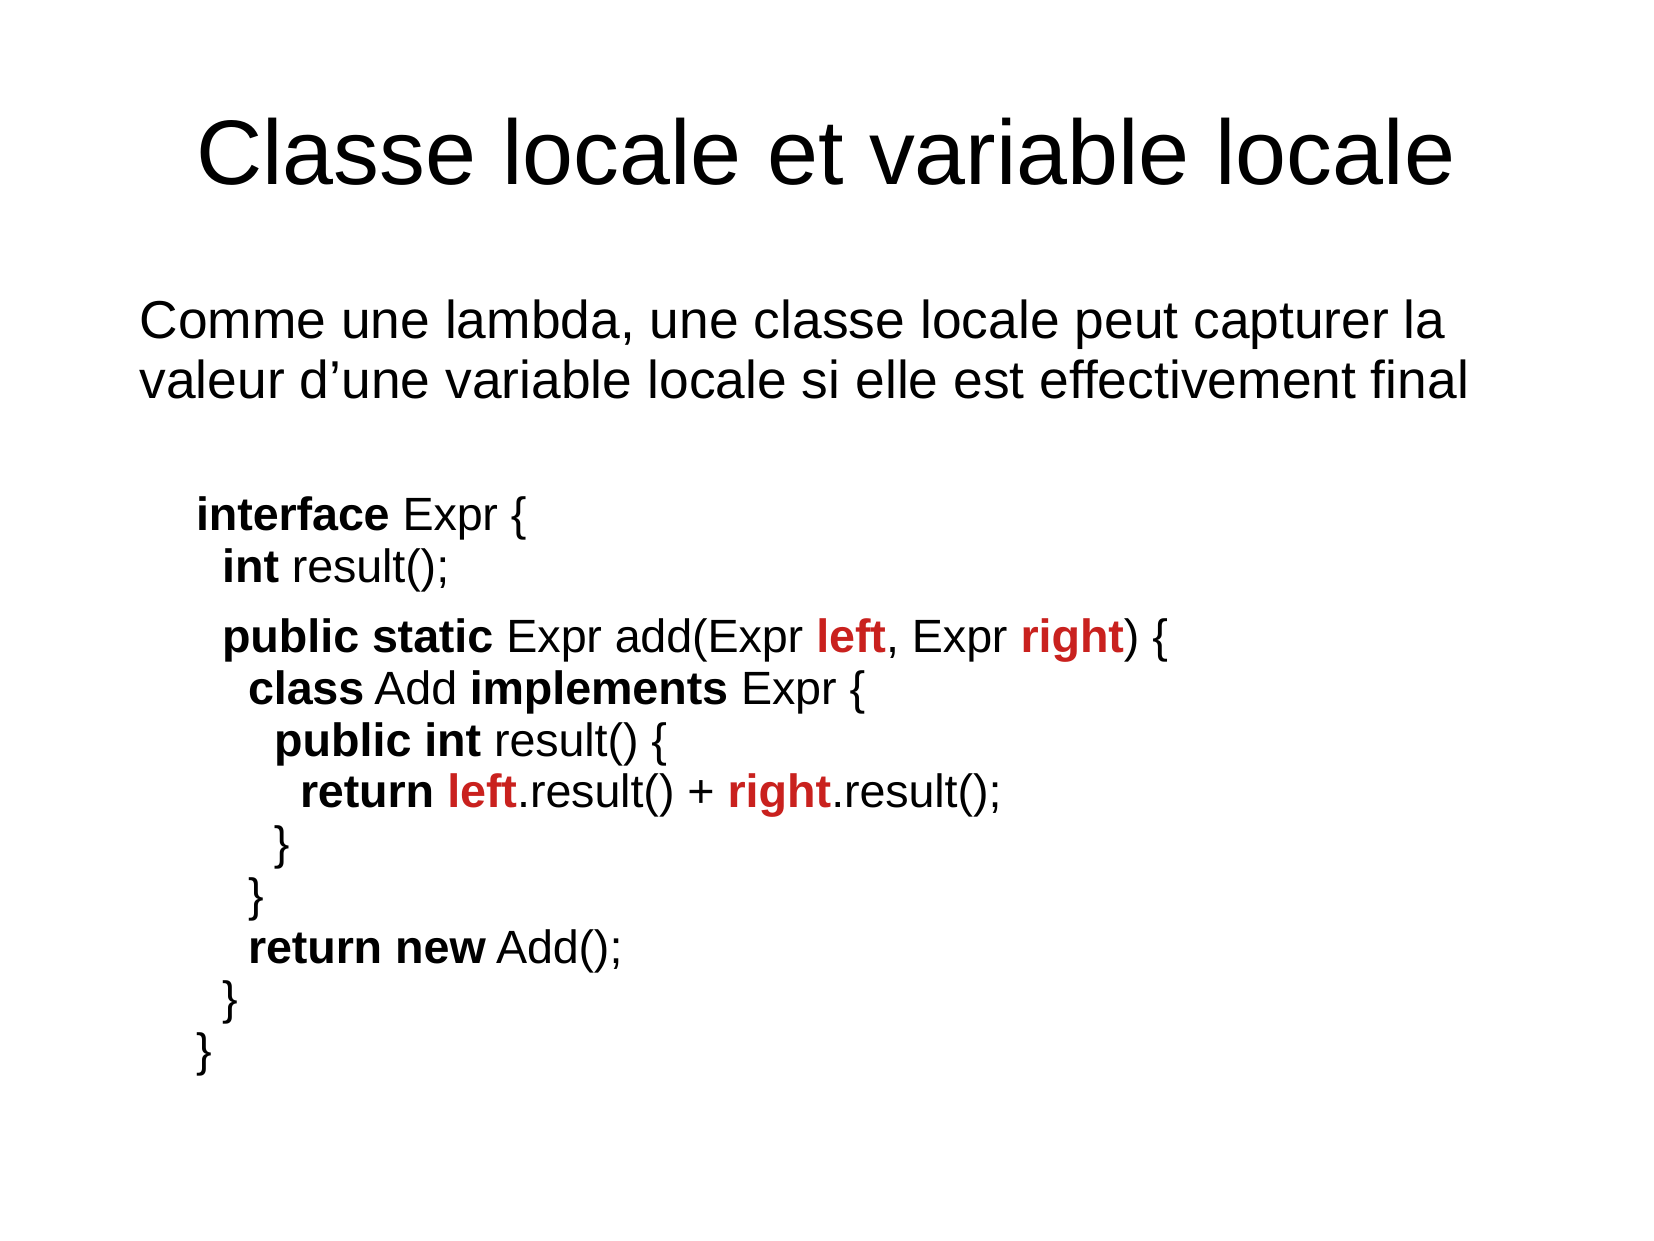

# Classe locale et variable locale
Comme une lambda, une classe locale peut capturer la valeur d’une variable locale si elle est effectivement final
interface Expr {
 int result();
 public static Expr add(Expr left, Expr right) {
 class Add implements Expr {
 public int result() {
 return left.result() + right.result();
 }
 }
 return new Add();
 }
}